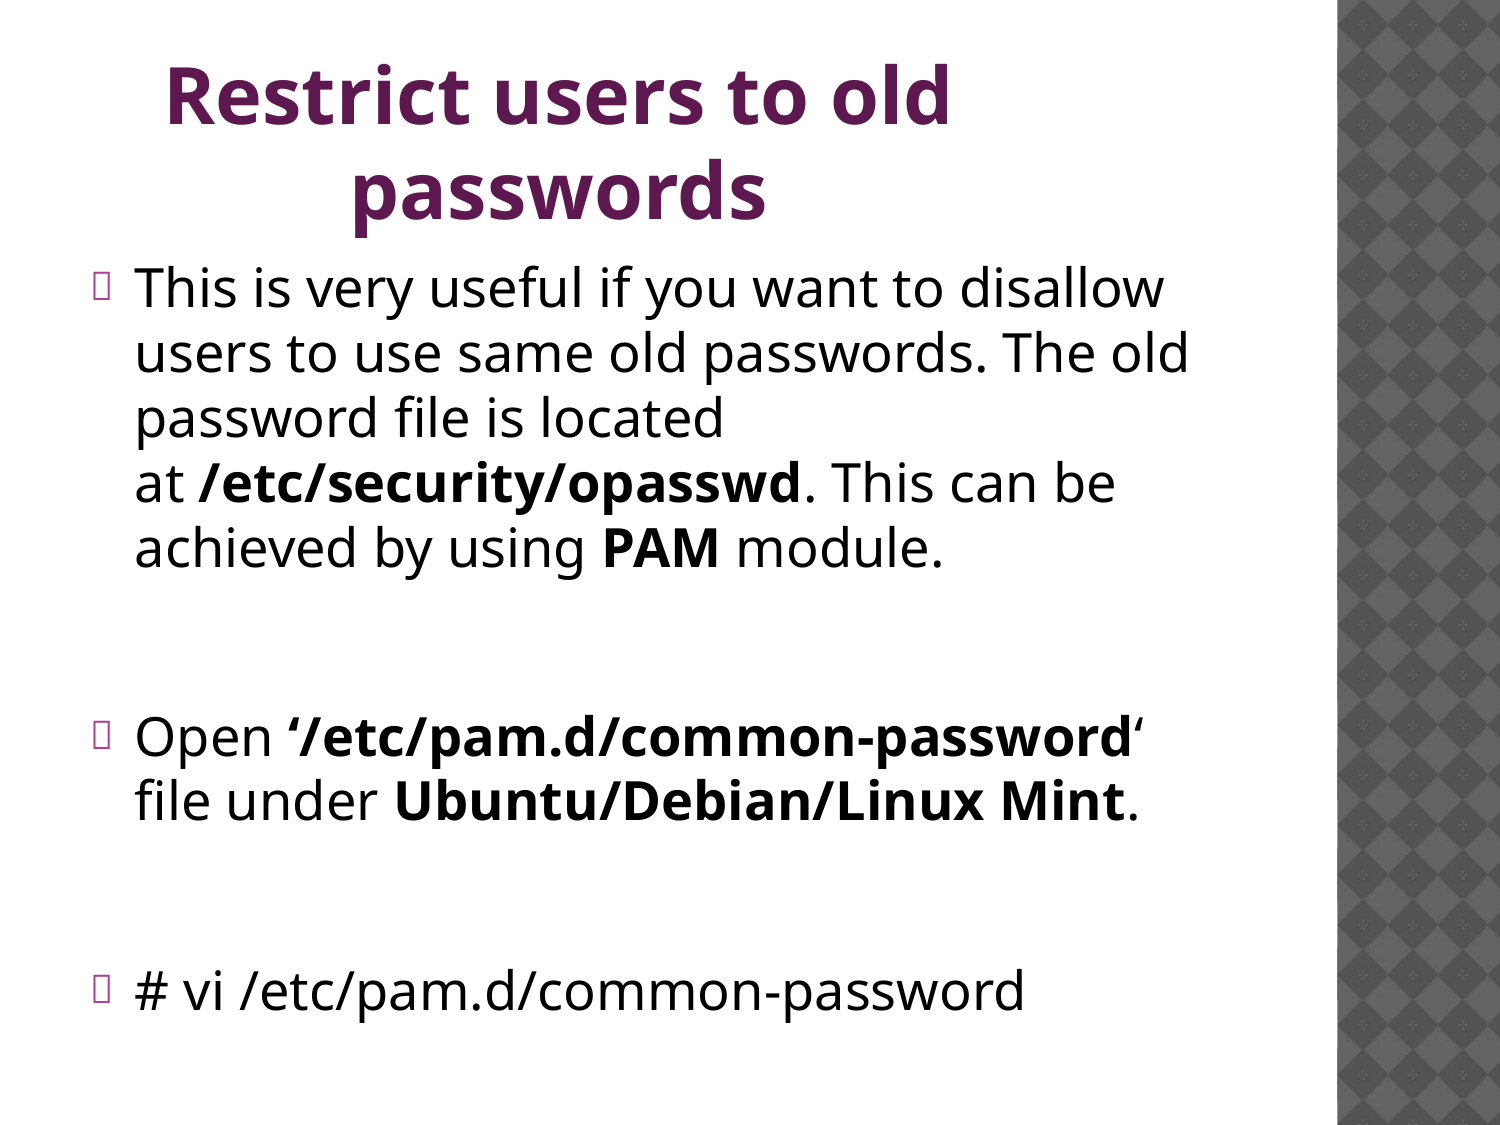

# Restrict users to old passwords
This is very useful if you want to disallow users to use same old passwords. The old password file is located at /etc/security/opasswd. This can be achieved by using PAM module.
Open ‘/etc/pam.d/common-password‘ file under Ubuntu/Debian/Linux Mint.
# vi /etc/pam.d/common-password
Add the following line to ‘auth‘ section.
auth 	sufficient	 pam_unix.so likeauth nullok
Add the following line to ‘password‘ section to disallow a user from re-using last 5 passwords.
password sufficient pam_unix.so nullok use_authtok md5 shadow remember=5
Only last 5 passwords are remember by server. If you tried to use any of last 5 old passwords, you will get an error like.
“Password has been already used. Choose another.”